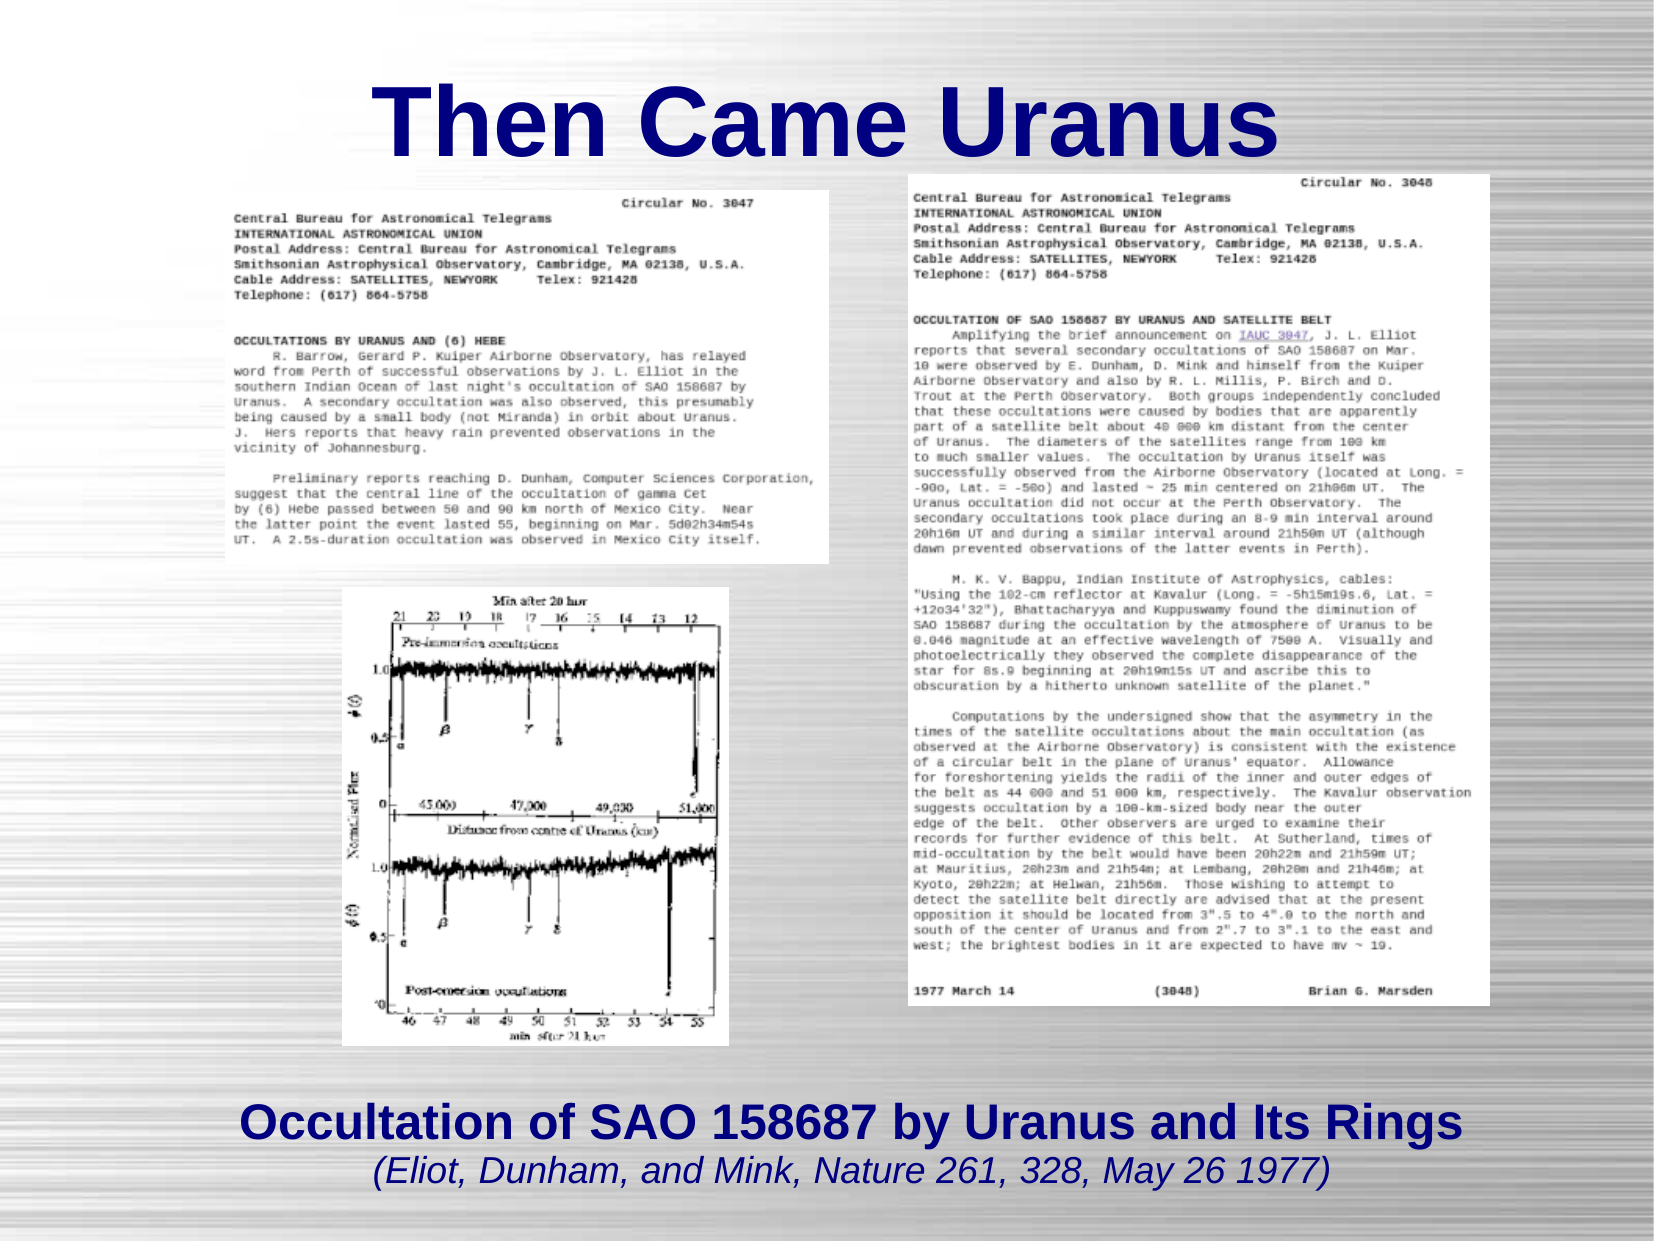

Then Came Uranus
Occultation of SAO 158687 by Uranus and Its Rings
(Eliot, Dunham, and Mink, Nature 261, 328, May 26 1977)